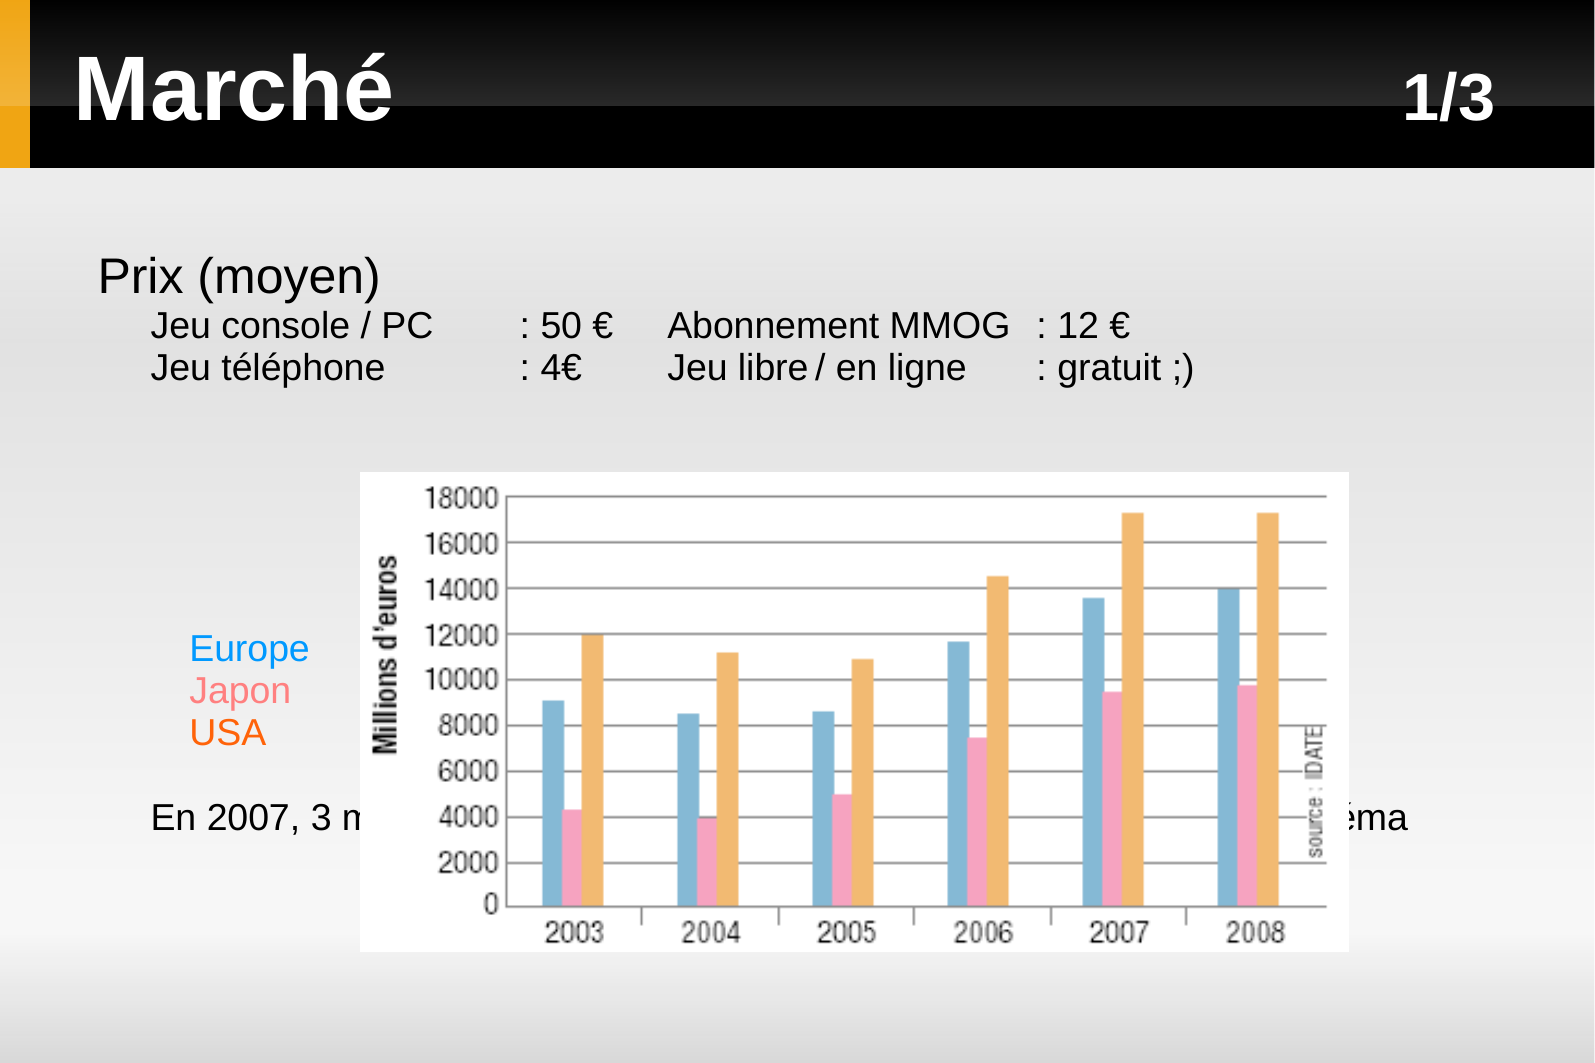

# Marché														1/3
Prix (moyen)
Jeu console / PC		: 50 €	Abonnement MMOG	: 12 €
Jeu téléphone		: 4€		Jeu libre	/ en ligne	: gratuit ;)
En 2007, 3 milliards pour la musique numérique, 25 milliards pour le cinéma
Europe
Japon
USA